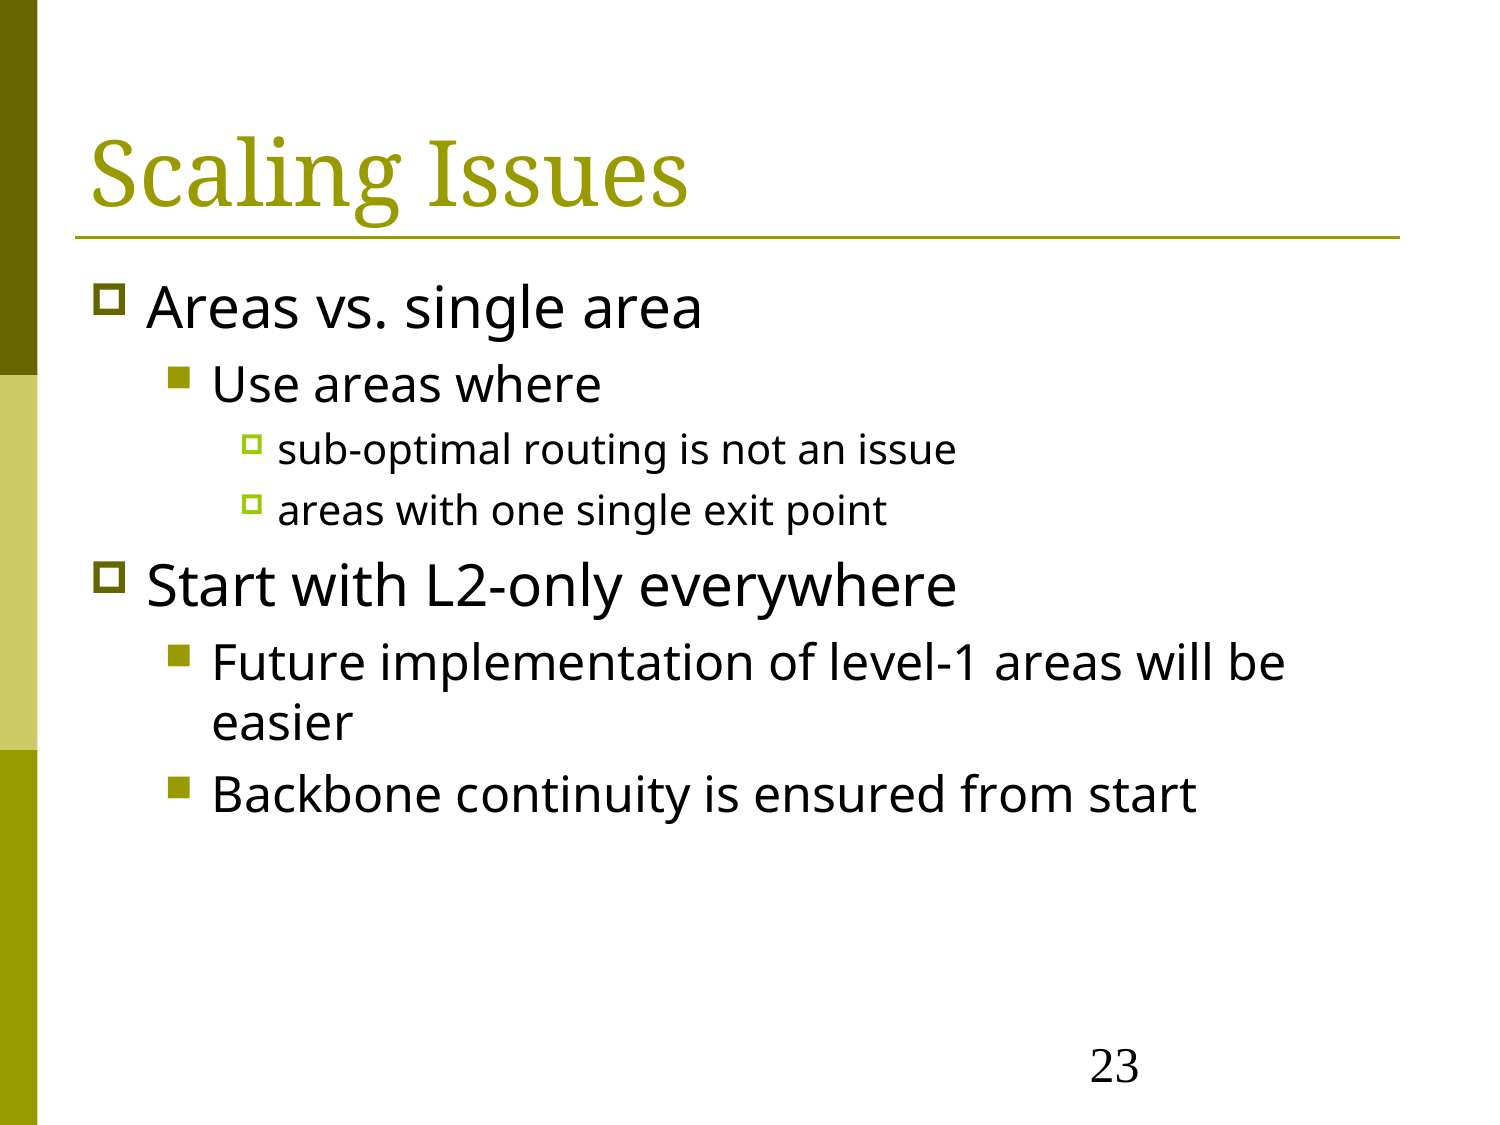

# Scaling Issues
Areas vs. single area
Use areas where
sub-optimal routing is not an issue
areas with one single exit point
Start with L2-only everywhere
Future implementation of level-1 areas will be easier
Backbone continuity is ensured from start
23